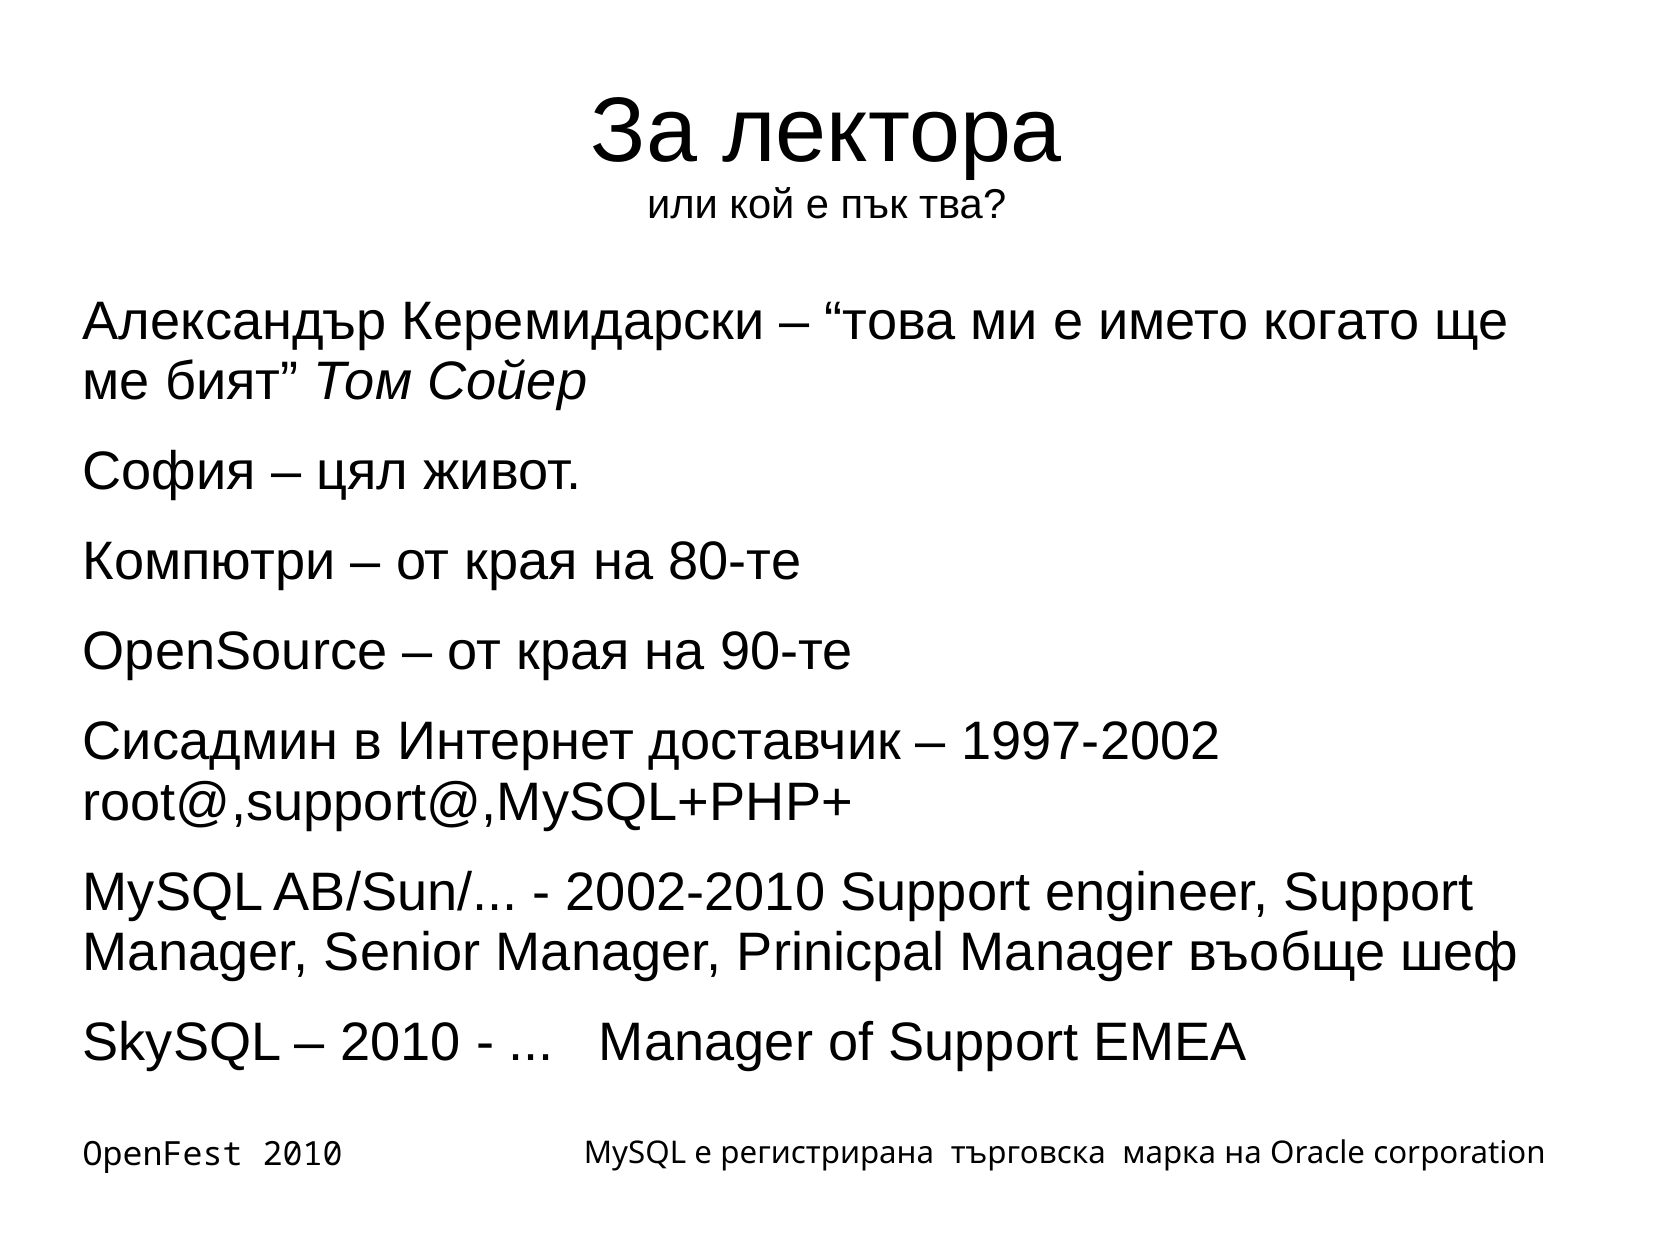

# За лектора или кой е пък тва?
Александър Керемидарски – “това ми е името когато ще ме бият” Том Сойер
София – цял живот.
Компютри – от края на 80-те
OpenSource – от края на 90-те
Сисадмин в Интернет доставчик – 1997-2002 root@,support@,MySQL+PHP+
MySQL AB/Sun/... - 2002-2010 Support engineer, Support Manager, Senior Manager, Prinicpal Manager въобще шеф
SkySQL – 2010 - ... Manager of Support EMEA